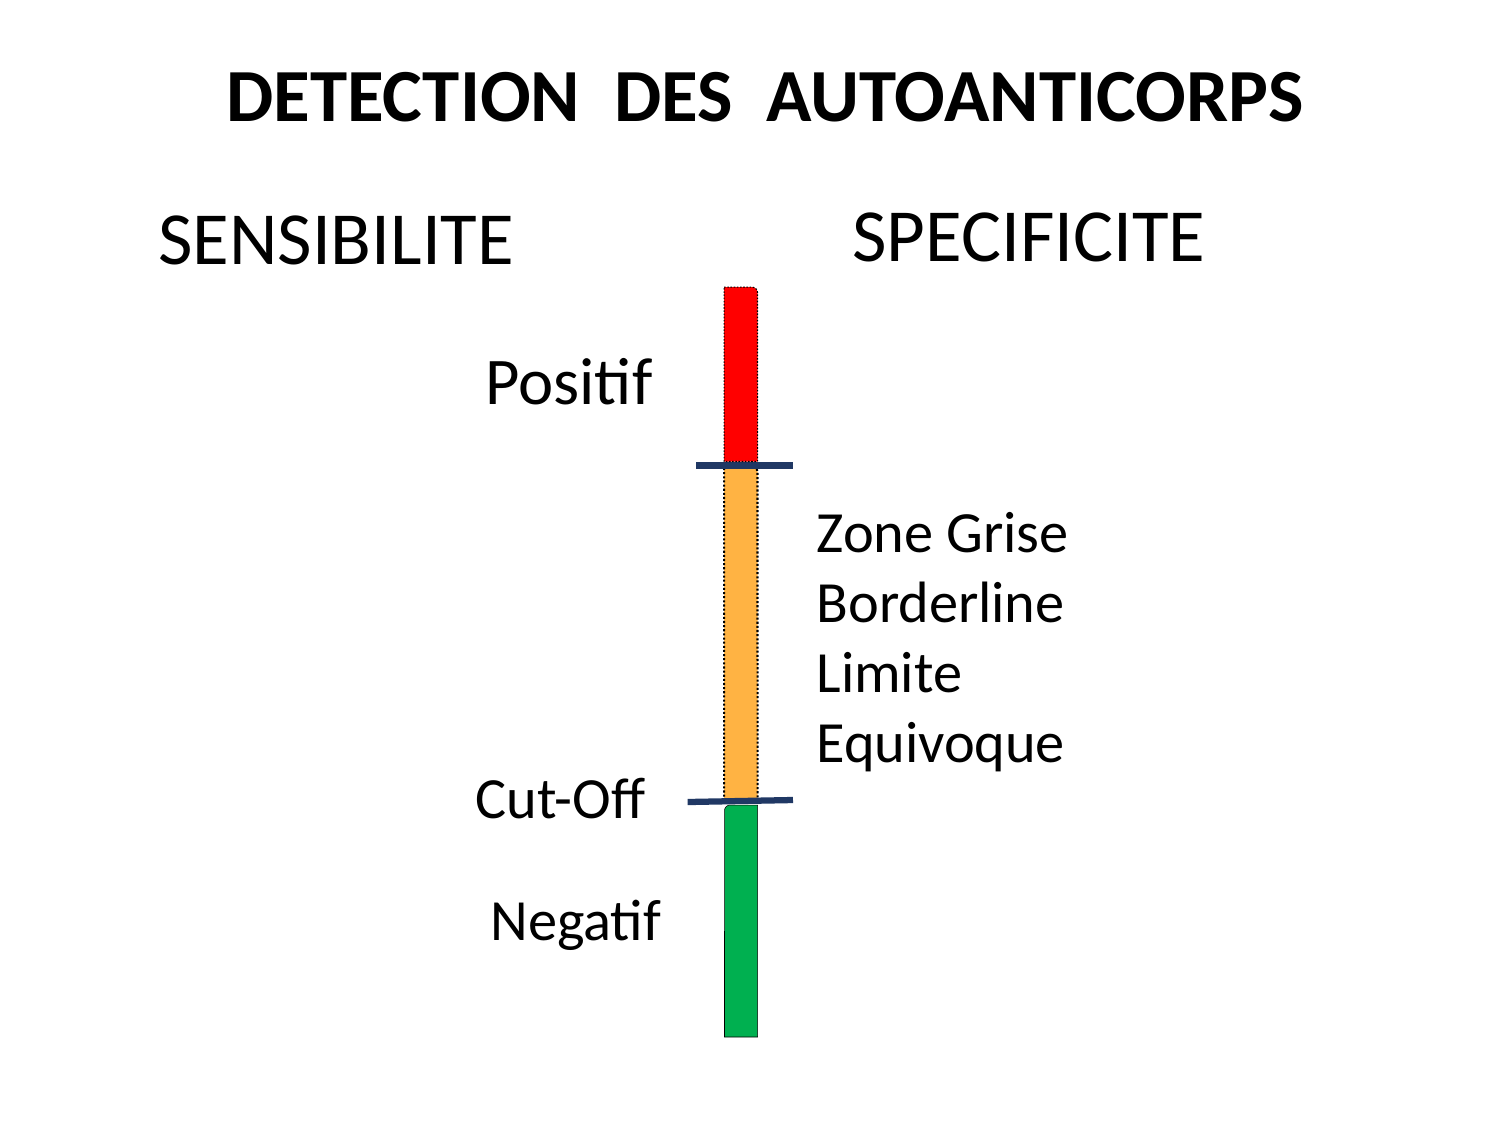

DETECTION DES AUTOANTICORPS
SPECIFICITE
SENSIBILITE
Positif
Zone Grise
Borderline
Limite
Equivoque
Cut-Off
Negatif